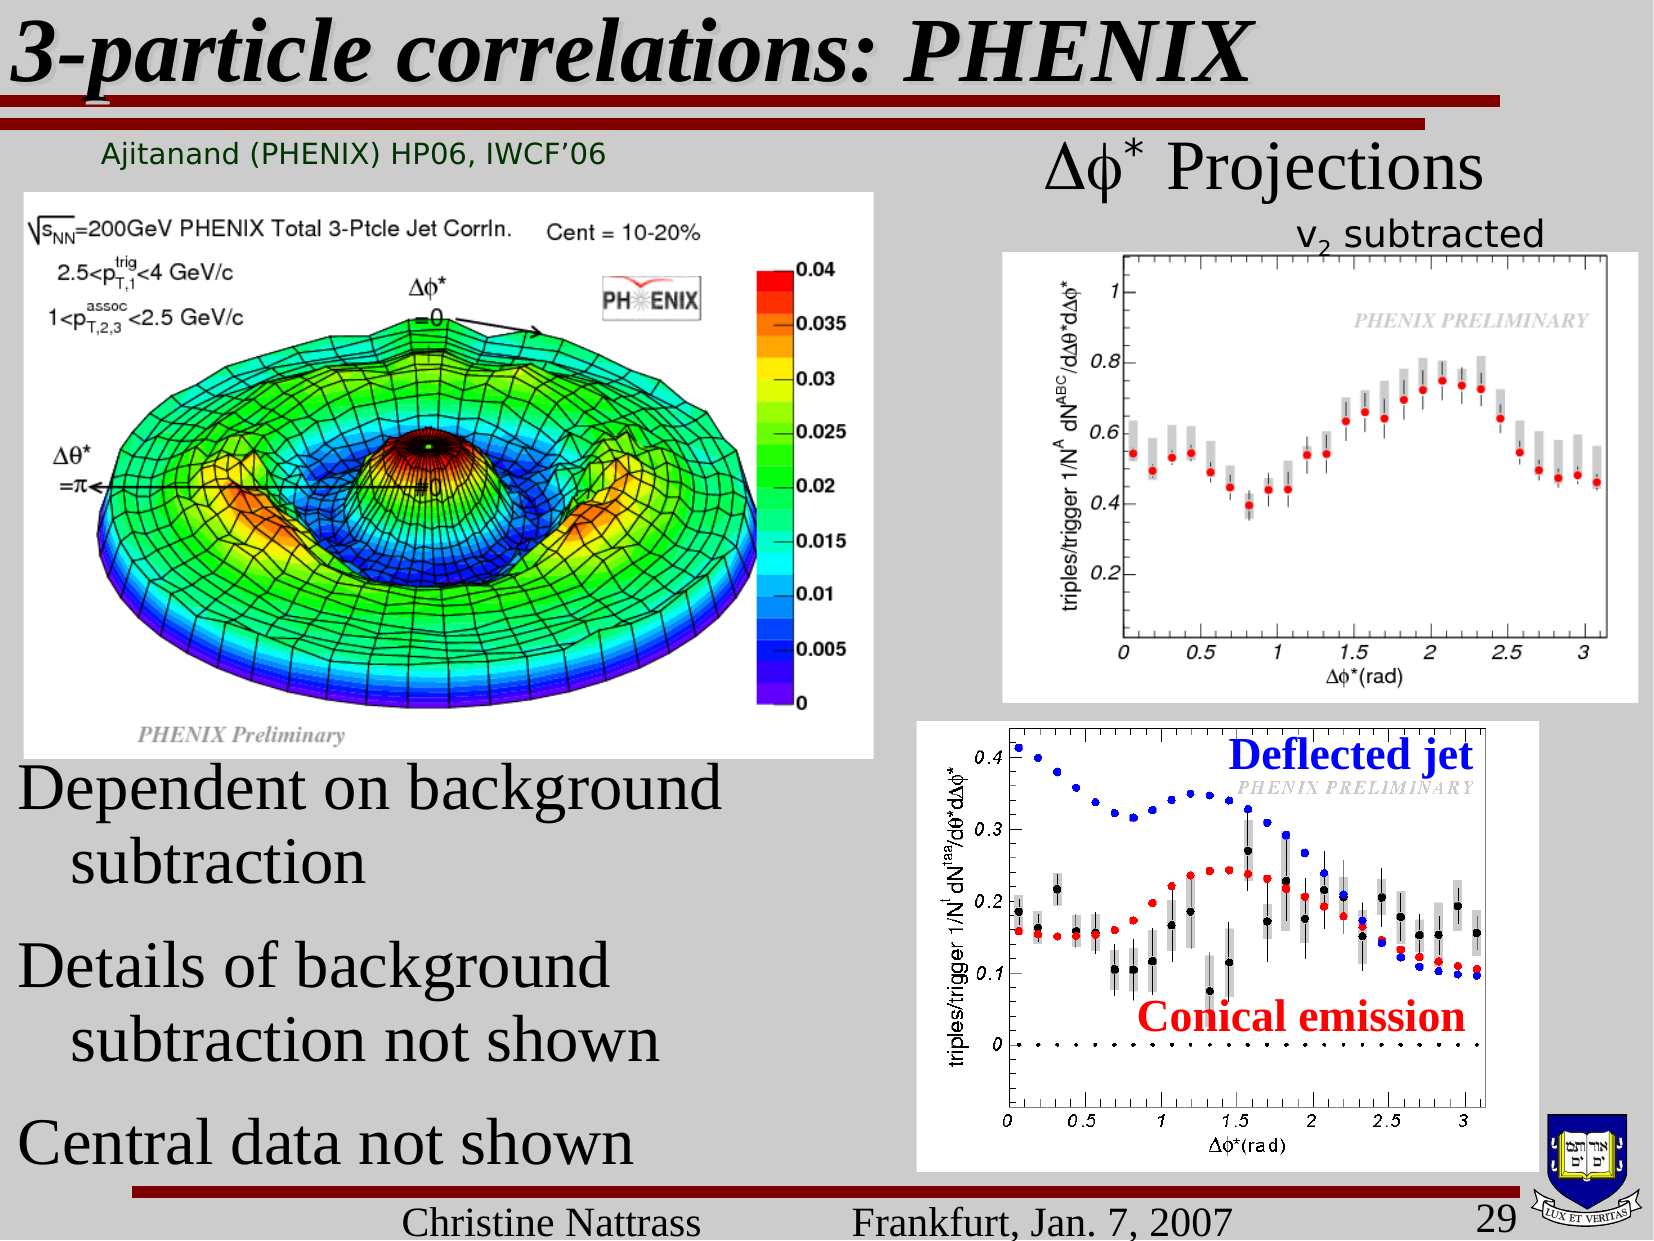

# 3-particle correlations: PHENIX
* Projections
Ajitanand (PHENIX) HP06, IWCF’06
v2 subtracted
Deflected jet
Dependent on background subtraction
Details of background subtraction not shown
Central data not shown
Conical emission
 PRL 97, 052301 (2006)‏
PHENIX